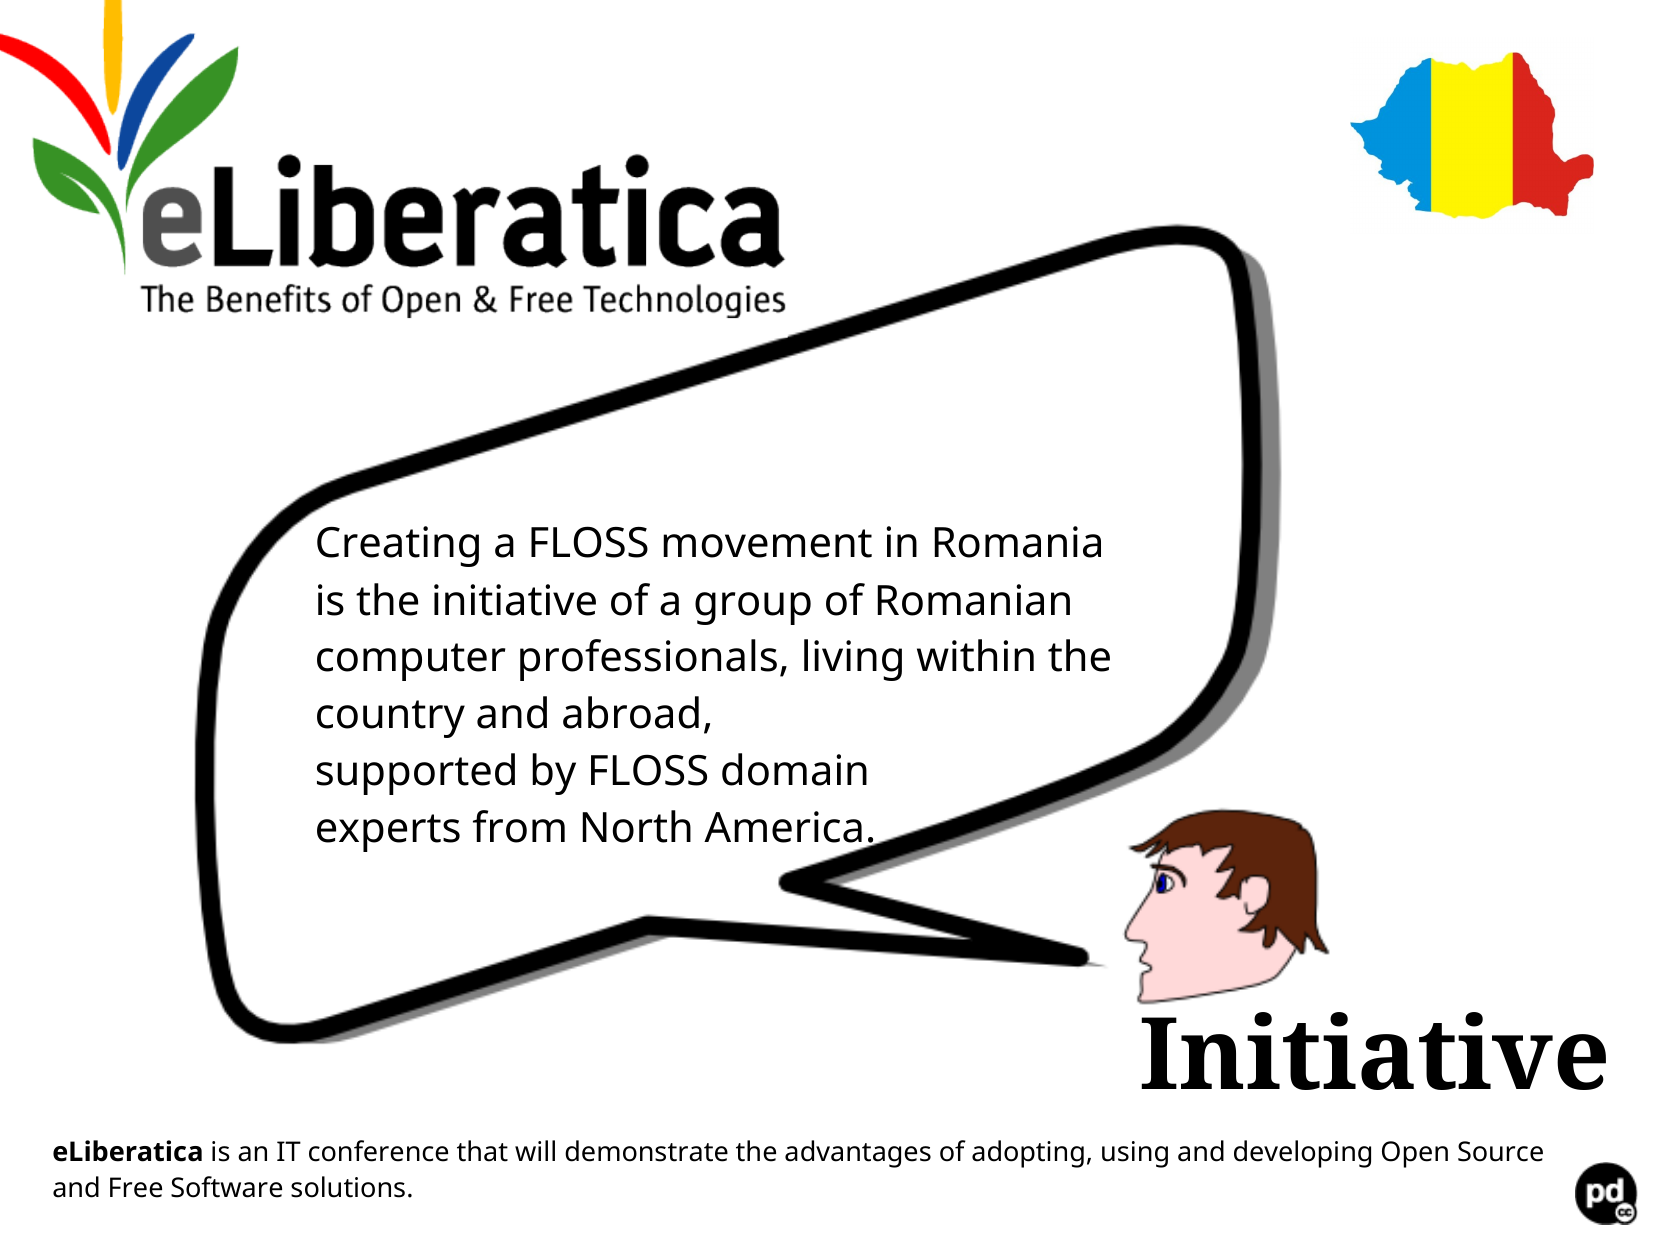

Creating a FLOSS movement in Romania
is the initiative of a group of Romanian computer professionals, living within the country and abroad,
supported by FLOSS domain
experts from North America.
Initiative